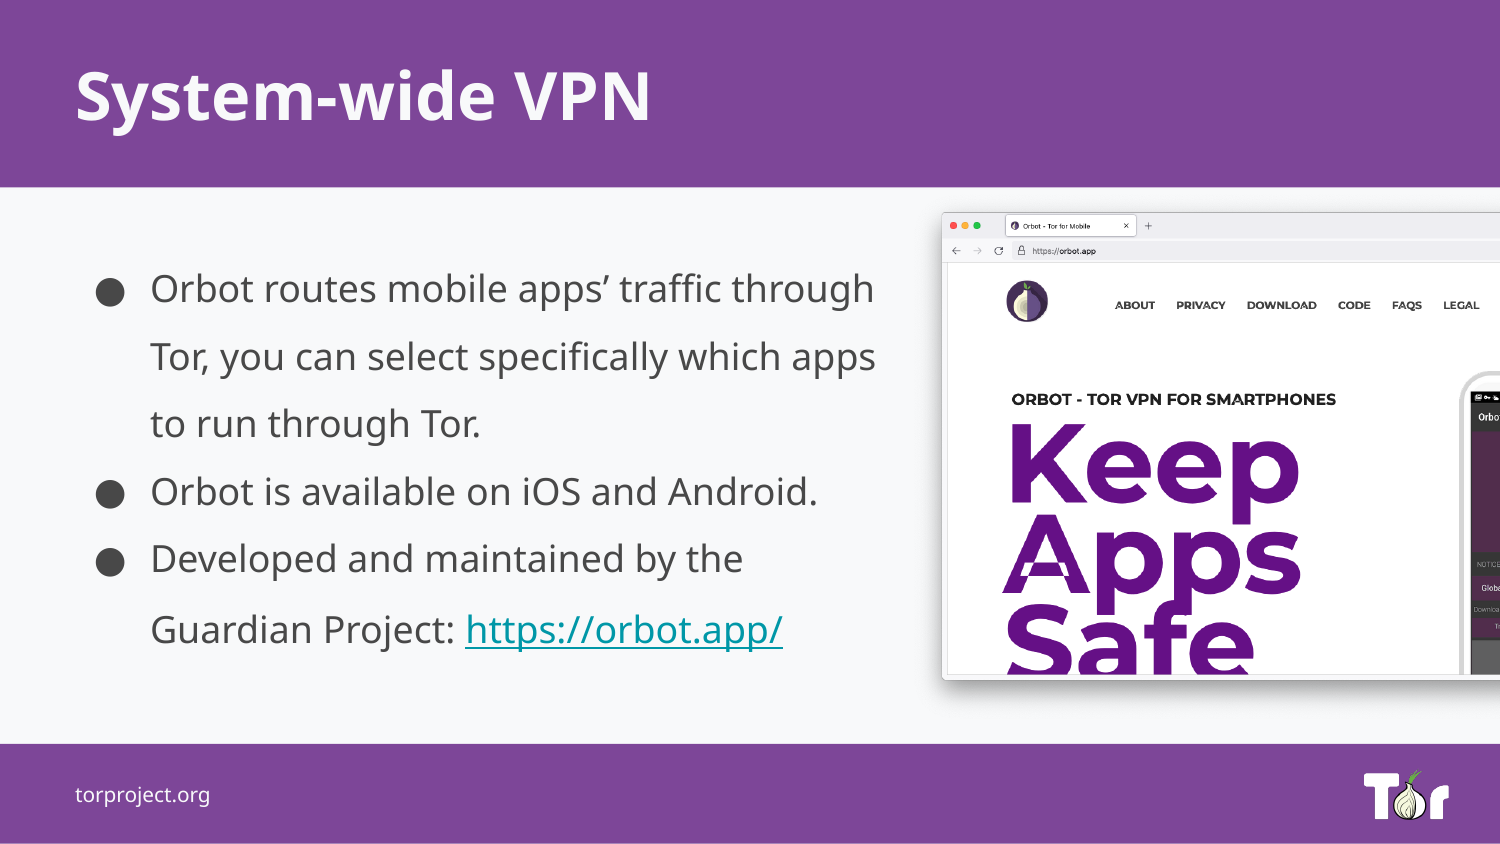

# System-wide VPN
Orbot routes mobile apps’ traffic through Tor, you can select specifically which apps to run through Tor.
Orbot is available on iOS and Android.
Developed and maintained by the Guardian Project: https://orbot.app/